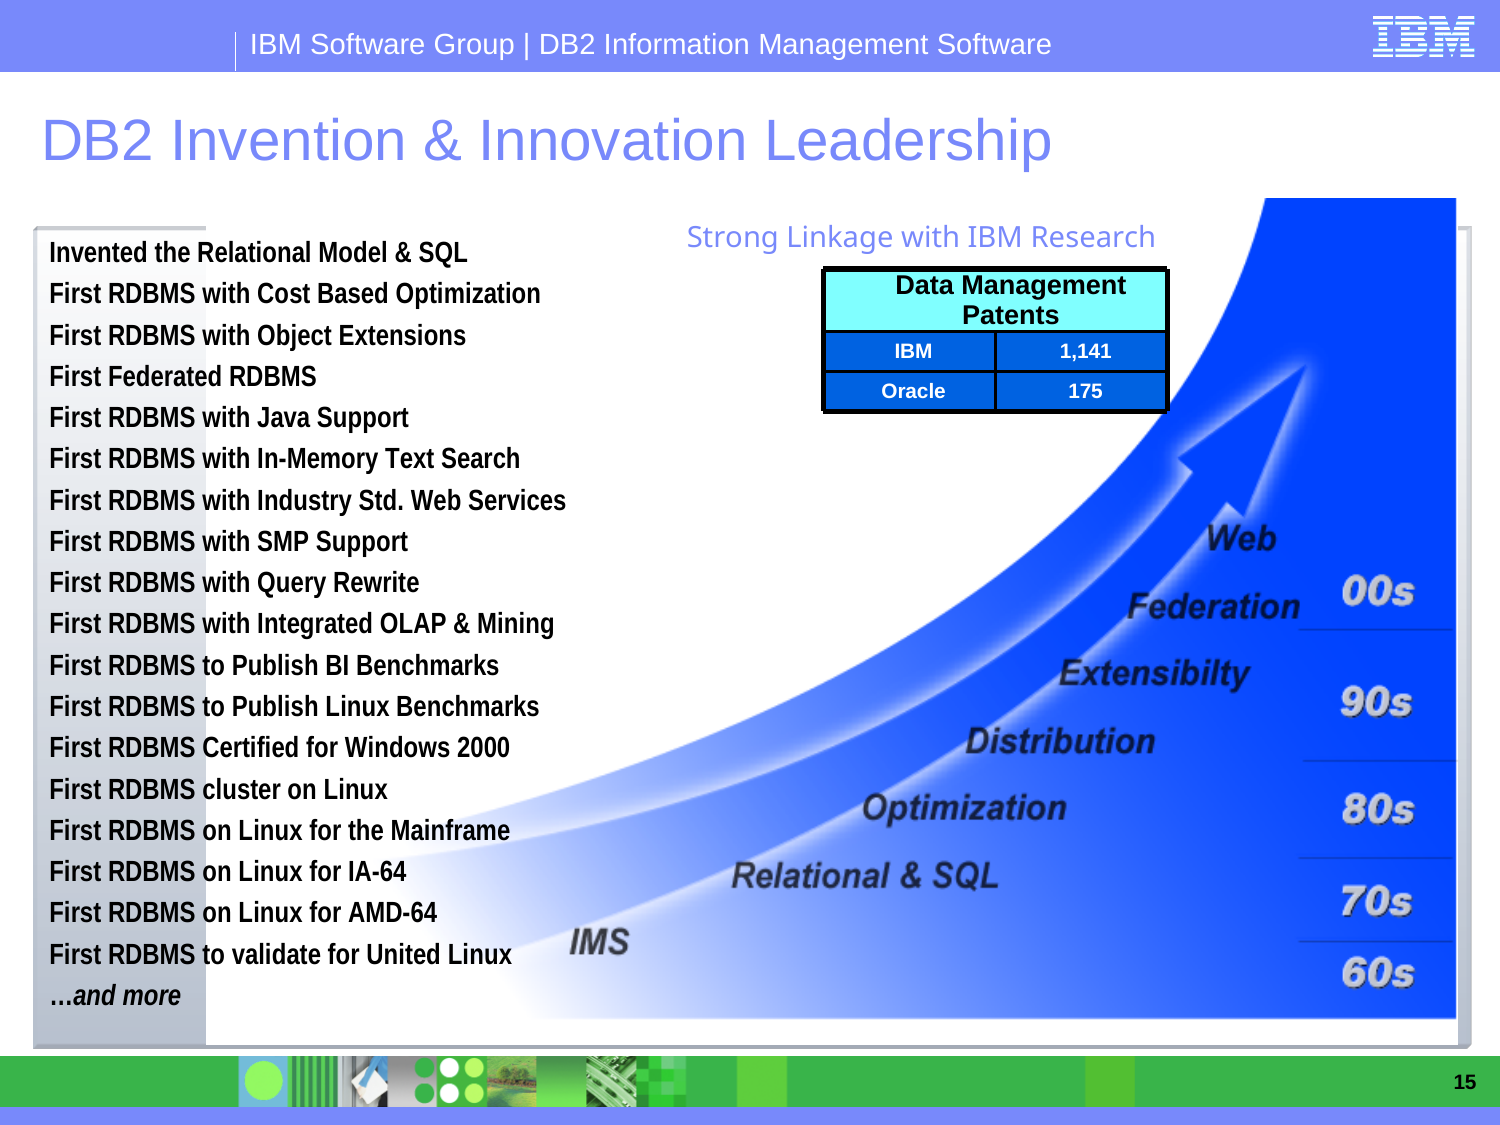

# DB2 Invention & Innovation Leadership
Strong Linkage with IBM Research
Invented the Relational Model & SQL
First RDBMS with Cost Based Optimization
First RDBMS with Object Extensions
First Federated RDBMS
First RDBMS with Java Support
First RDBMS with In-Memory Text Search
First RDBMS with Industry Std. Web Services
First RDBMS with SMP Support
First RDBMS with Query Rewrite
First RDBMS with Integrated OLAP & Mining
First RDBMS to Publish BI Benchmarks
First RDBMS to Publish Linux Benchmarks
First RDBMS Certified for Windows 2000
First RDBMS cluster on Linux
First RDBMS on Linux for the Mainframe
First RDBMS on Linux for IA-64
First RDBMS on Linux for AMD-64
First RDBMS to validate for United Linux
…and more
Data Management Patents
1996 - 2000
IBM
1,141
Oracle
175
15